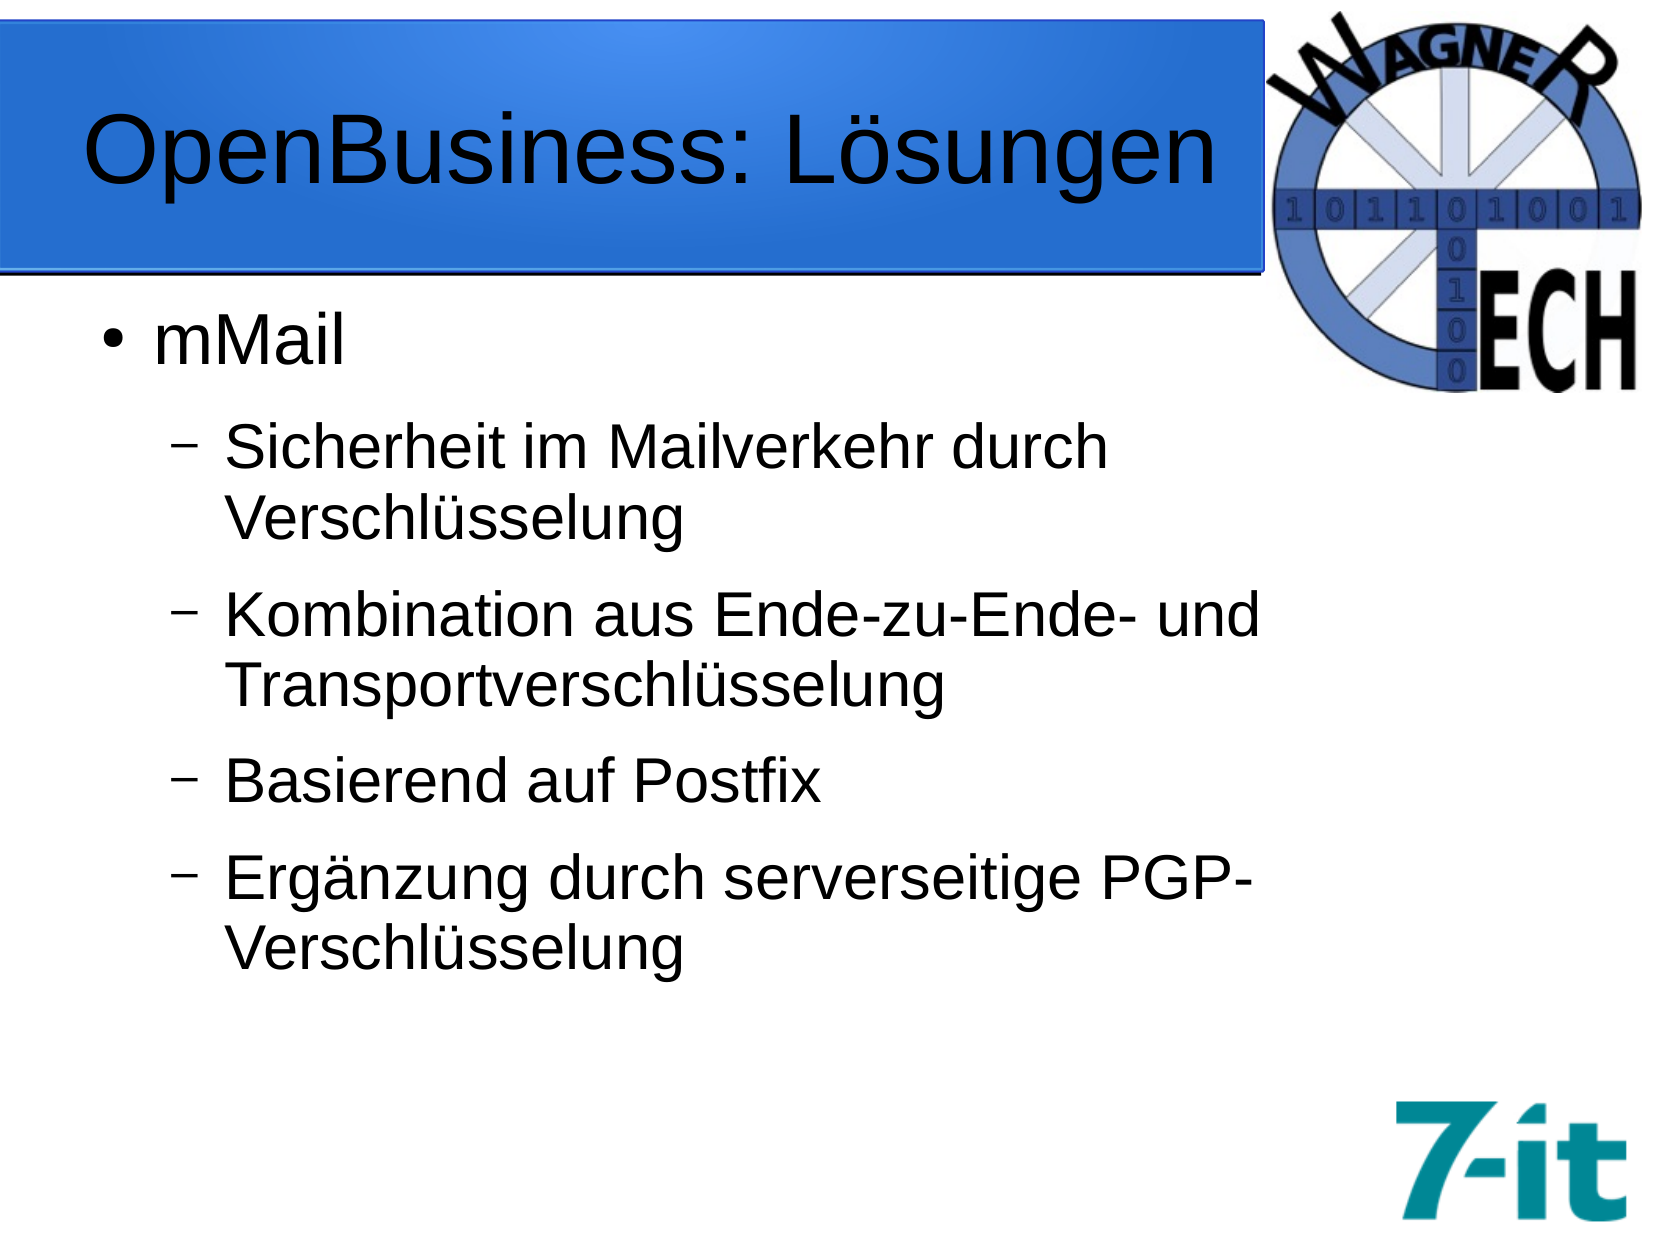

# OpenBusiness: Lösungen
mMail
Sicherheit im Mailverkehr durch Verschlüsselung
Kombination aus Ende-zu-Ende- und Transportverschlüsselung
Basierend auf Postfix
Ergänzung durch serverseitige PGP-Verschlüsselung